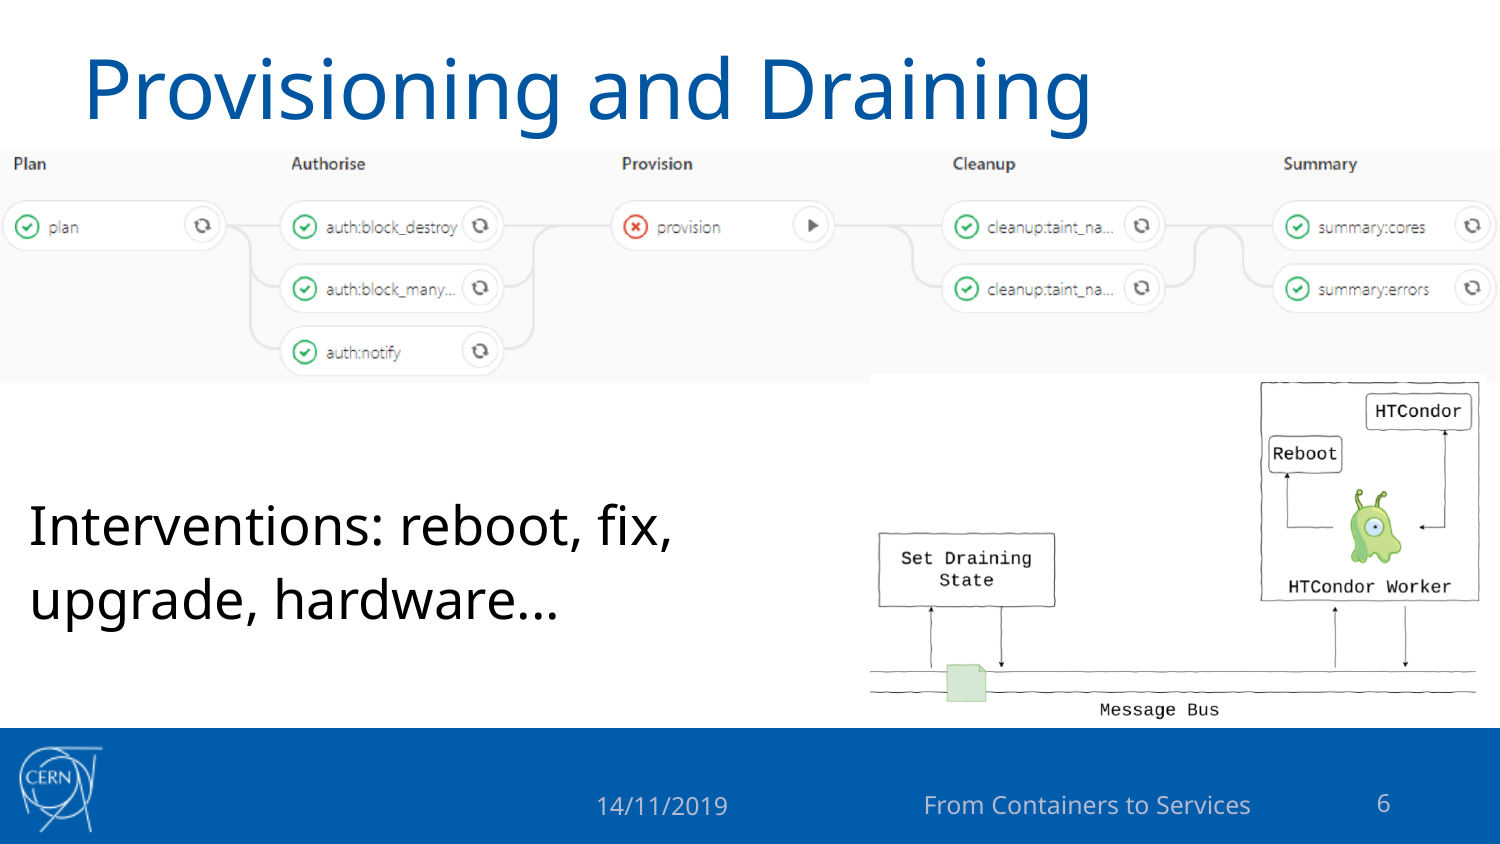

# Provisioning and Draining
DEDICATED RESOURCES
Interventions: reboot, fix, upgrade, hardware...
From Containers to Services
14/11/2019